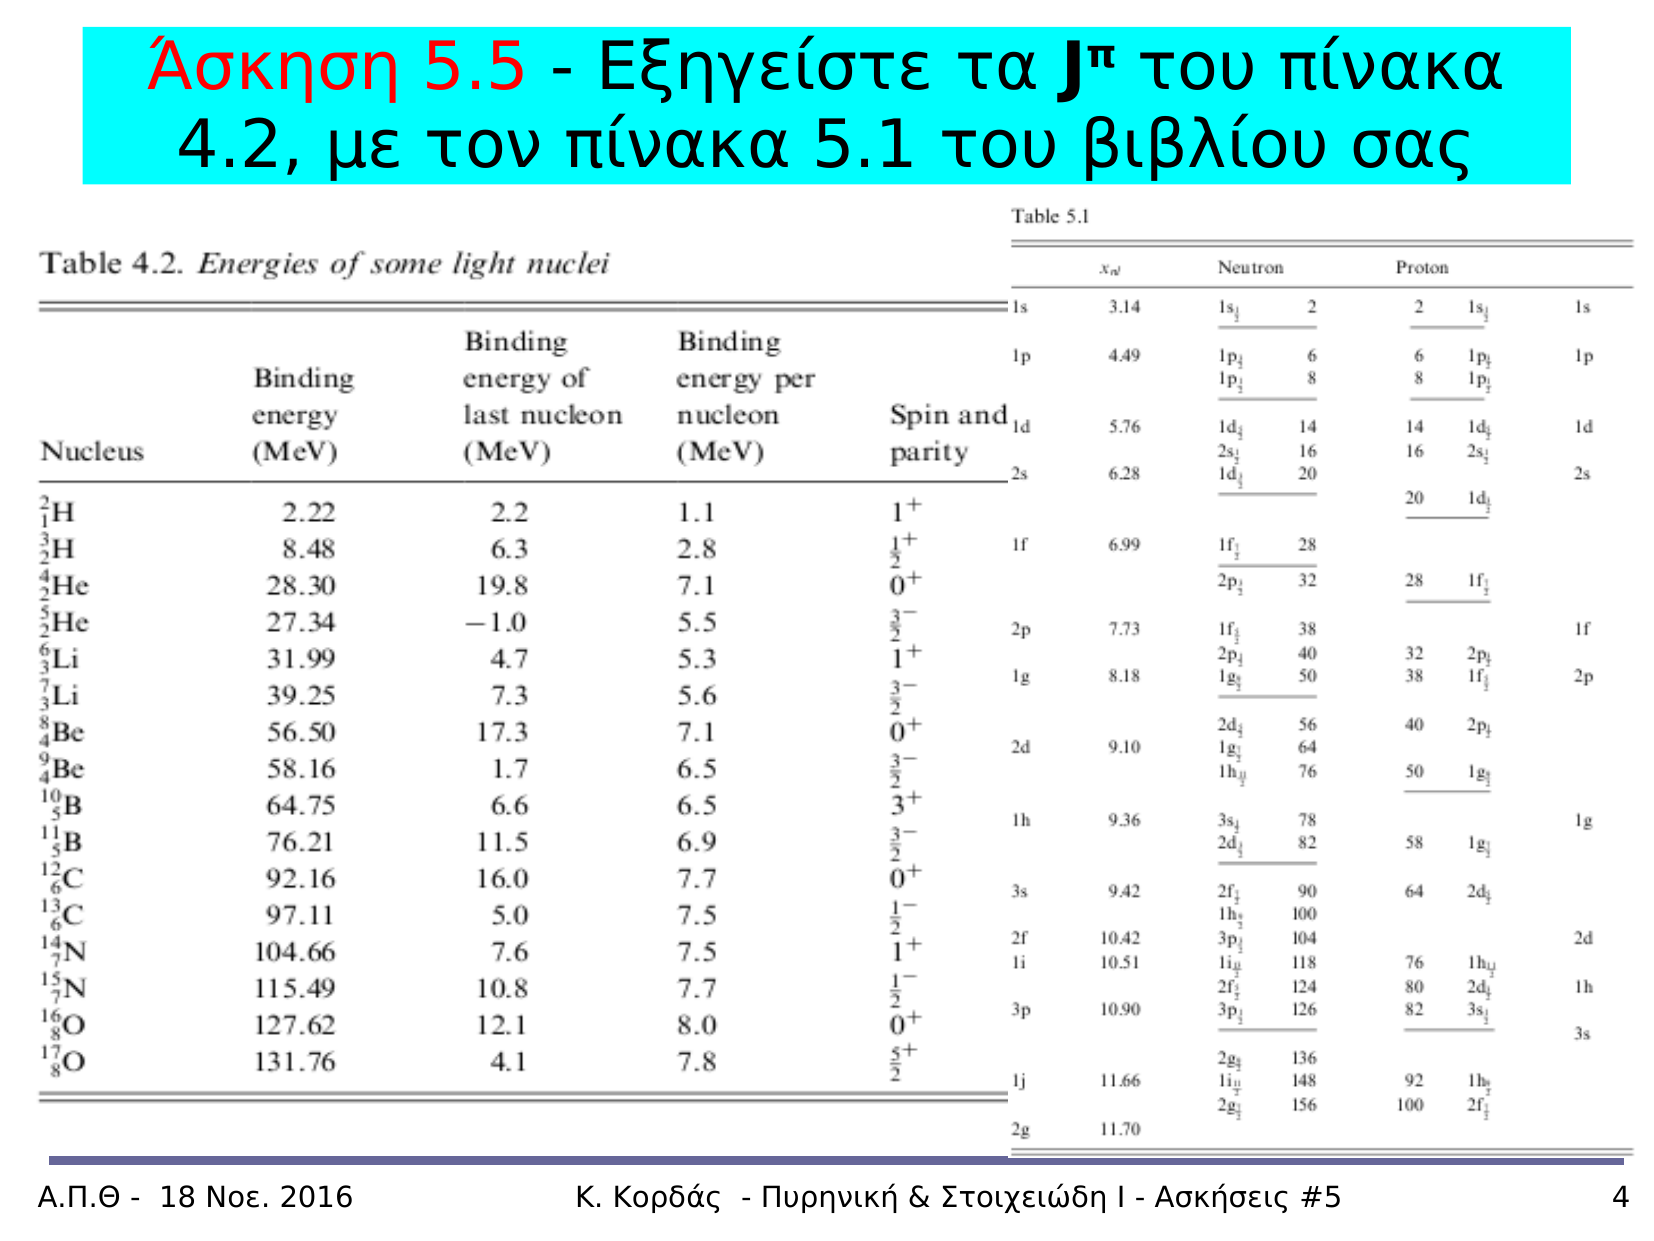

# Άσκηση 5.5 - Εξηγείστε τα Jπ του πίνακα 4.2, με τον πίνακα 5.1 του βιβλίου σας
Α.Π.Θ - 18 Νοε. 2016
Κ. Κορδάς - Πυρηνική & Στοιχειώδη Ι - Ασκήσεις #5
4